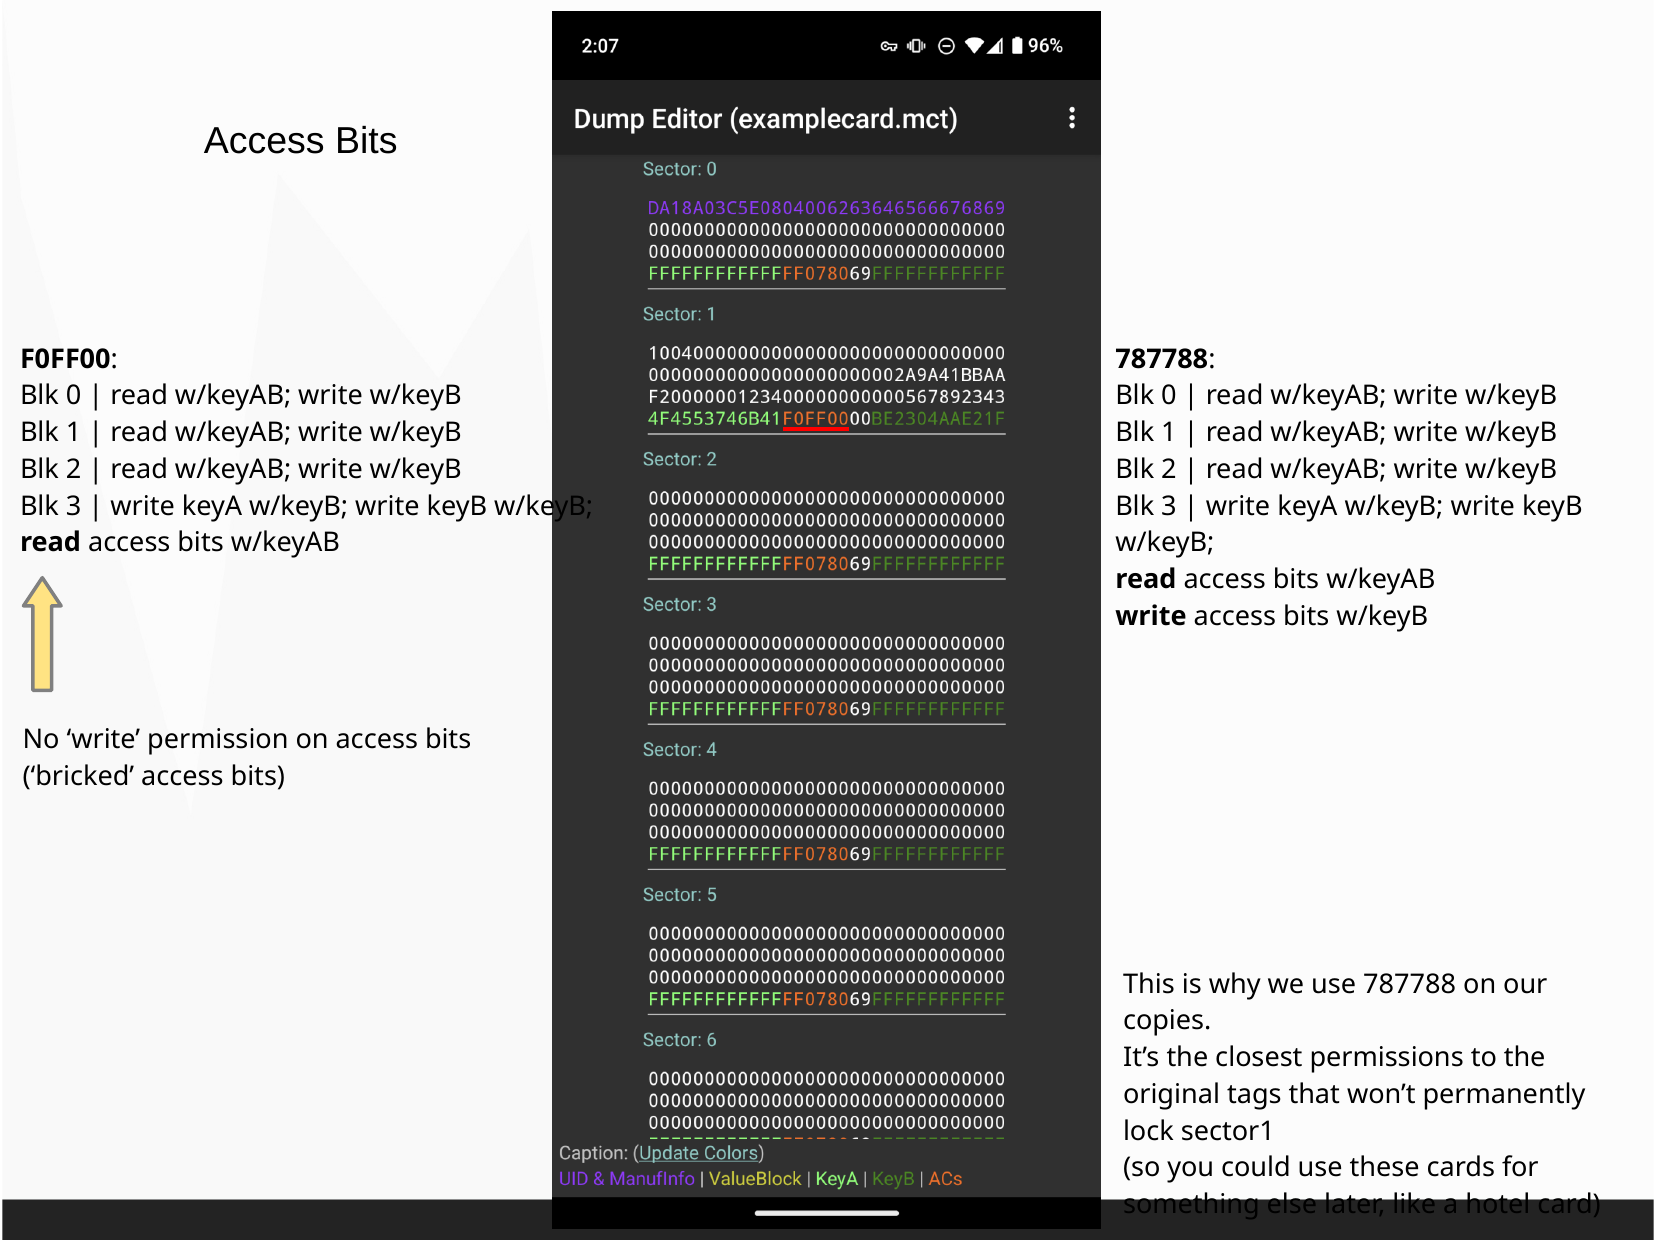

Access Bits
F0FF00:
Blk 0 | read w/keyAB; write w/keyB
Blk 1 | read w/keyAB; write w/keyB
Blk 2 | read w/keyAB; write w/keyB
Blk 3 | write keyA w/keyB; write keyB w/keyB;
read access bits w/keyAB
787788:
Blk 0 | read w/keyAB; write w/keyB
Blk 1 | read w/keyAB; write w/keyB
Blk 2 | read w/keyAB; write w/keyB
Blk 3 | write keyA w/keyB; write keyB w/keyB;
read access bits w/keyAB
write access bits w/keyB
No ‘write’ permission on access bits
(‘bricked’ access bits)
This is why we use 787788 on our copies.
It’s the closest permissions to the original tags that won’t permanently lock sector1
(so you could use these cards for something else later, like a hotel card)